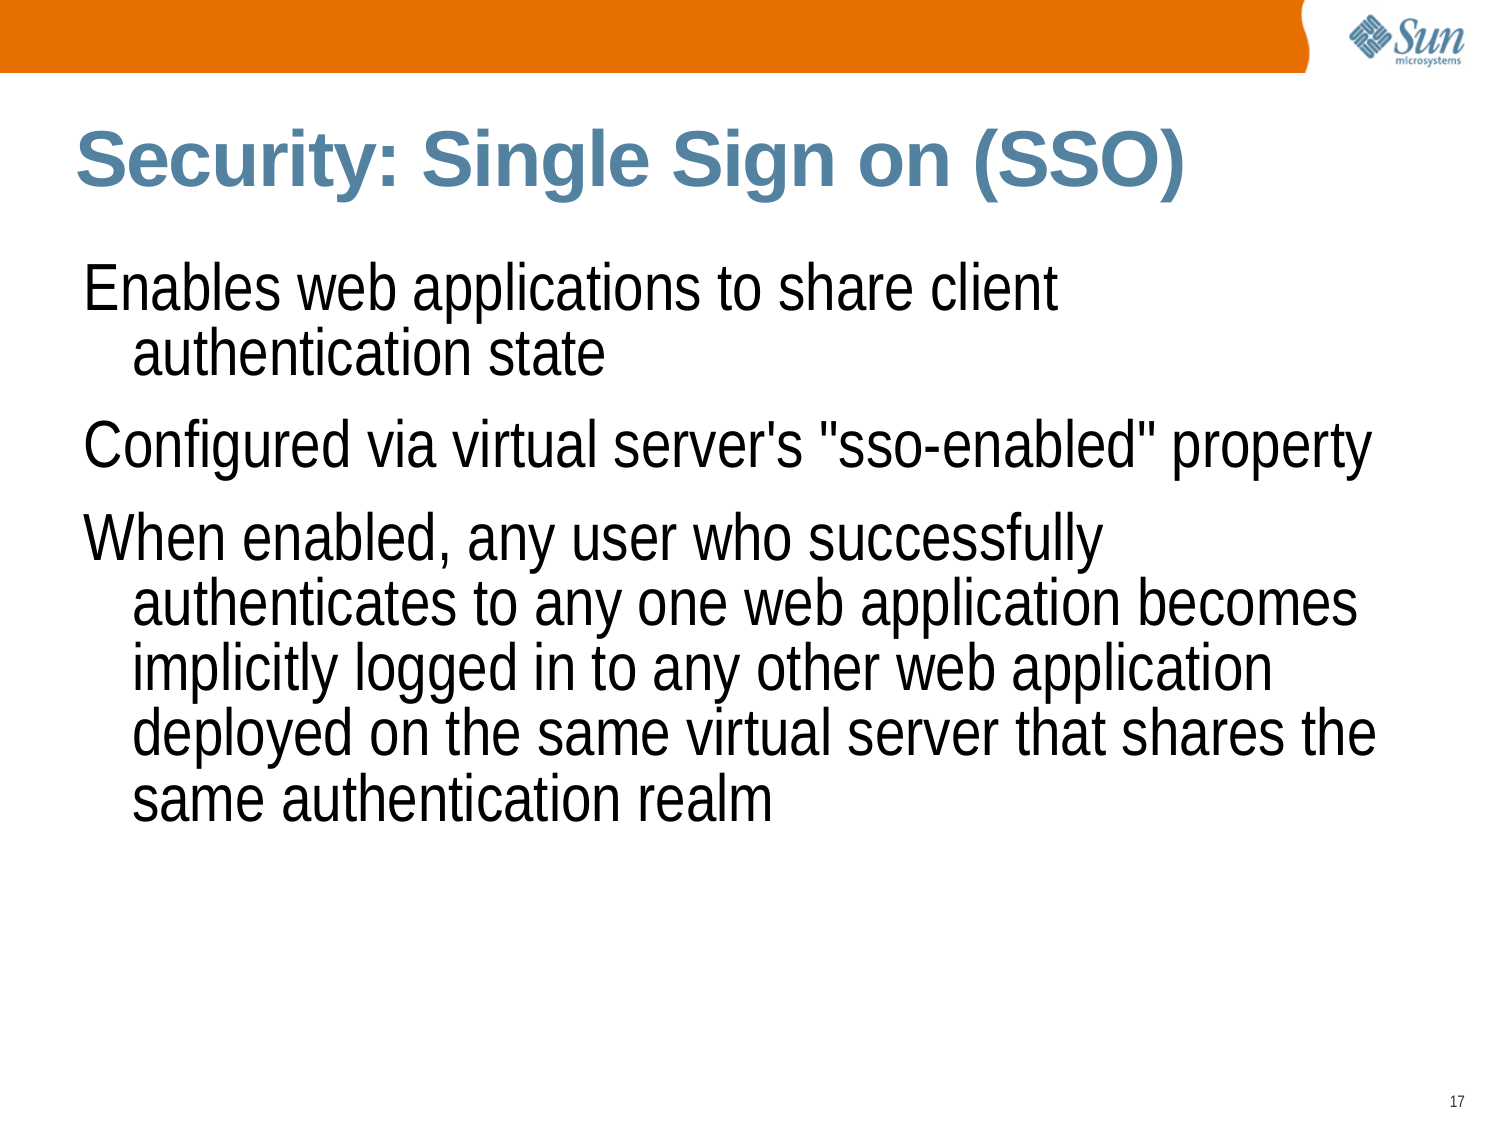

# Security: Single Sign on (SSO)
Enables web applications to share client authentication state
Configured via virtual server's "sso-enabled" property
When enabled, any user who successfully authenticates to any one web application becomes implicitly logged in to any other web application deployed on the same virtual server that shares the same authentication realm